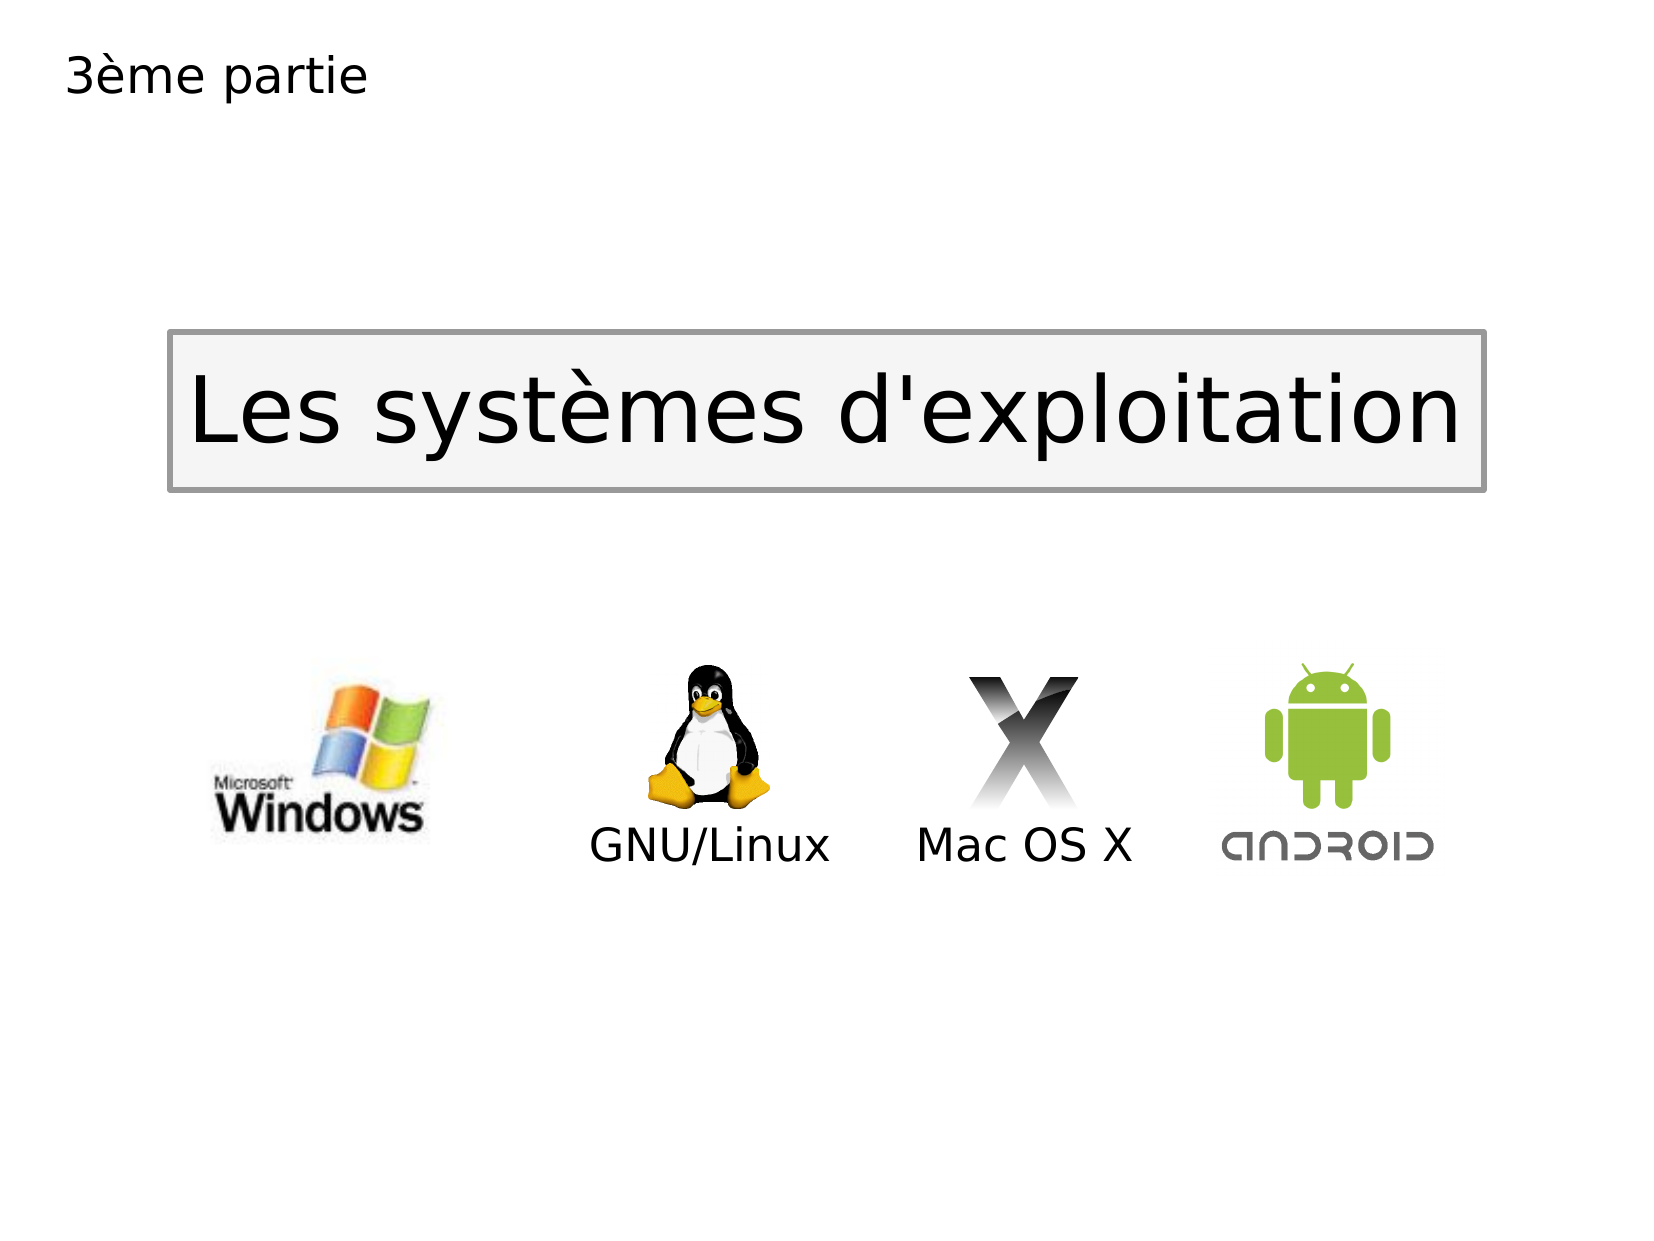

3ème partie
# Les systèmes d'exploitation
GNU/Linux
Mac OS X